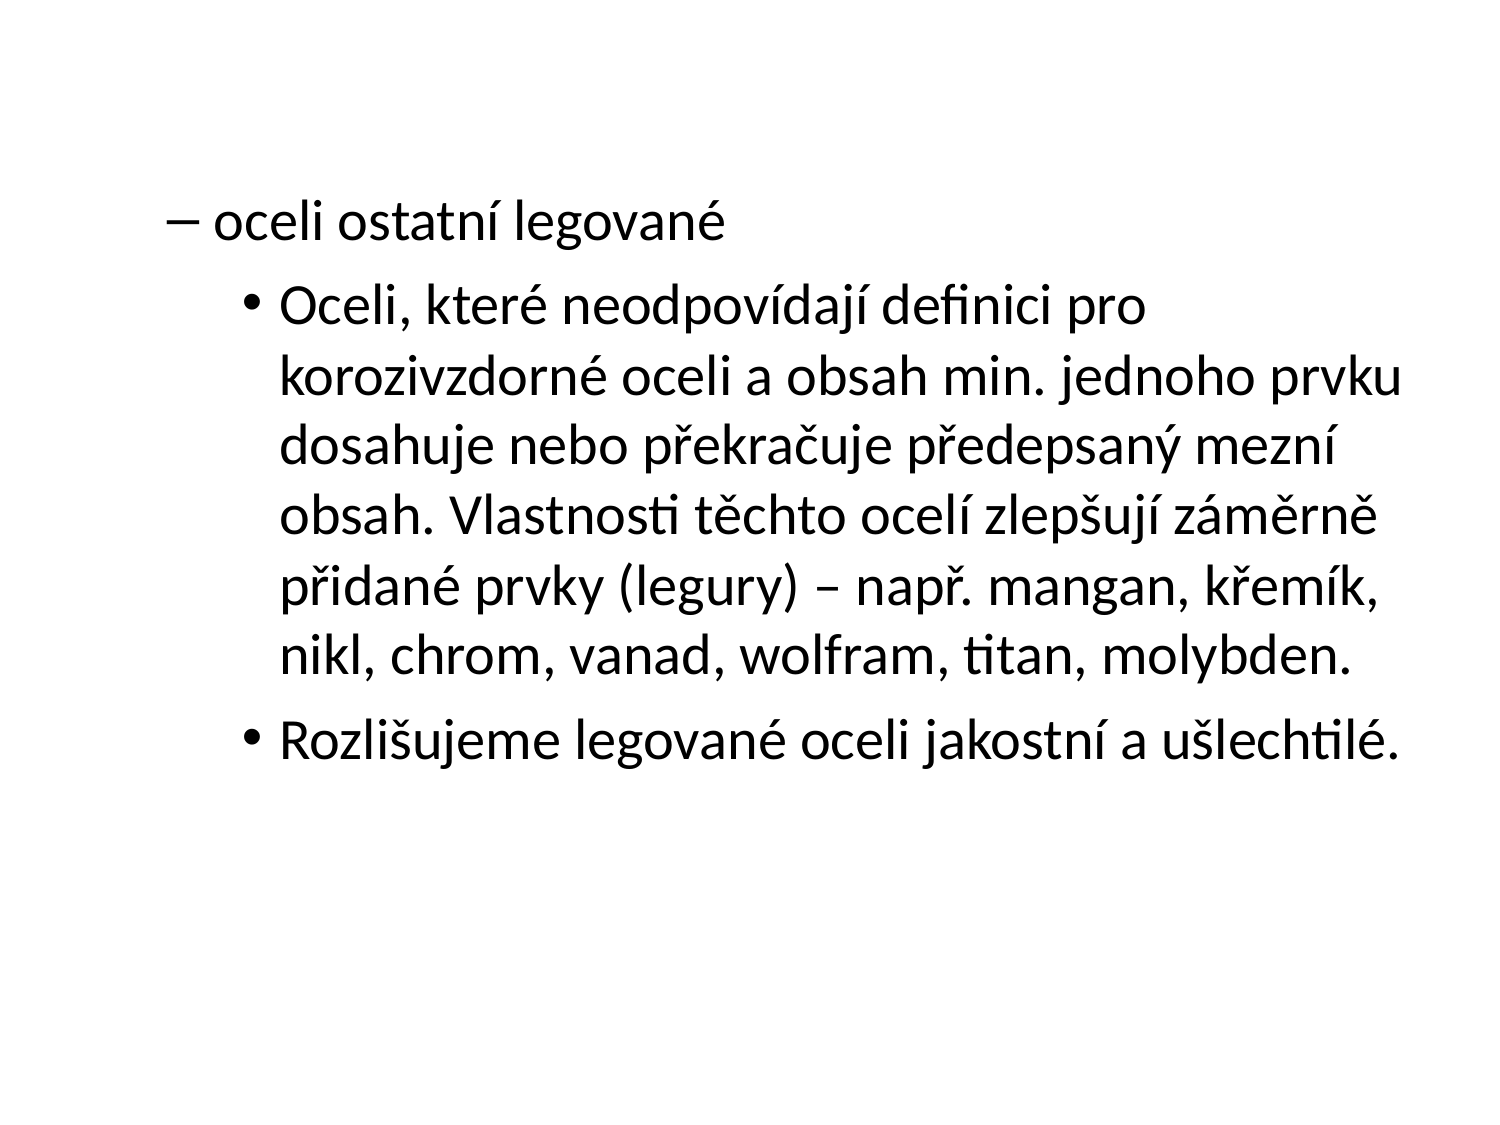

# oceli ostatní legované
Oceli, které neodpovídají definici pro korozivzdorné oceli a obsah min. jednoho prvku dosahuje nebo překračuje předepsaný mezní obsah. Vlastnosti těchto ocelí zlepšují záměrně přidané prvky (legury) – např. mangan, křemík, nikl, chrom, vanad, wolfram, titan, molybden.
Rozlišujeme legované oceli jakostní a ušlechtilé.